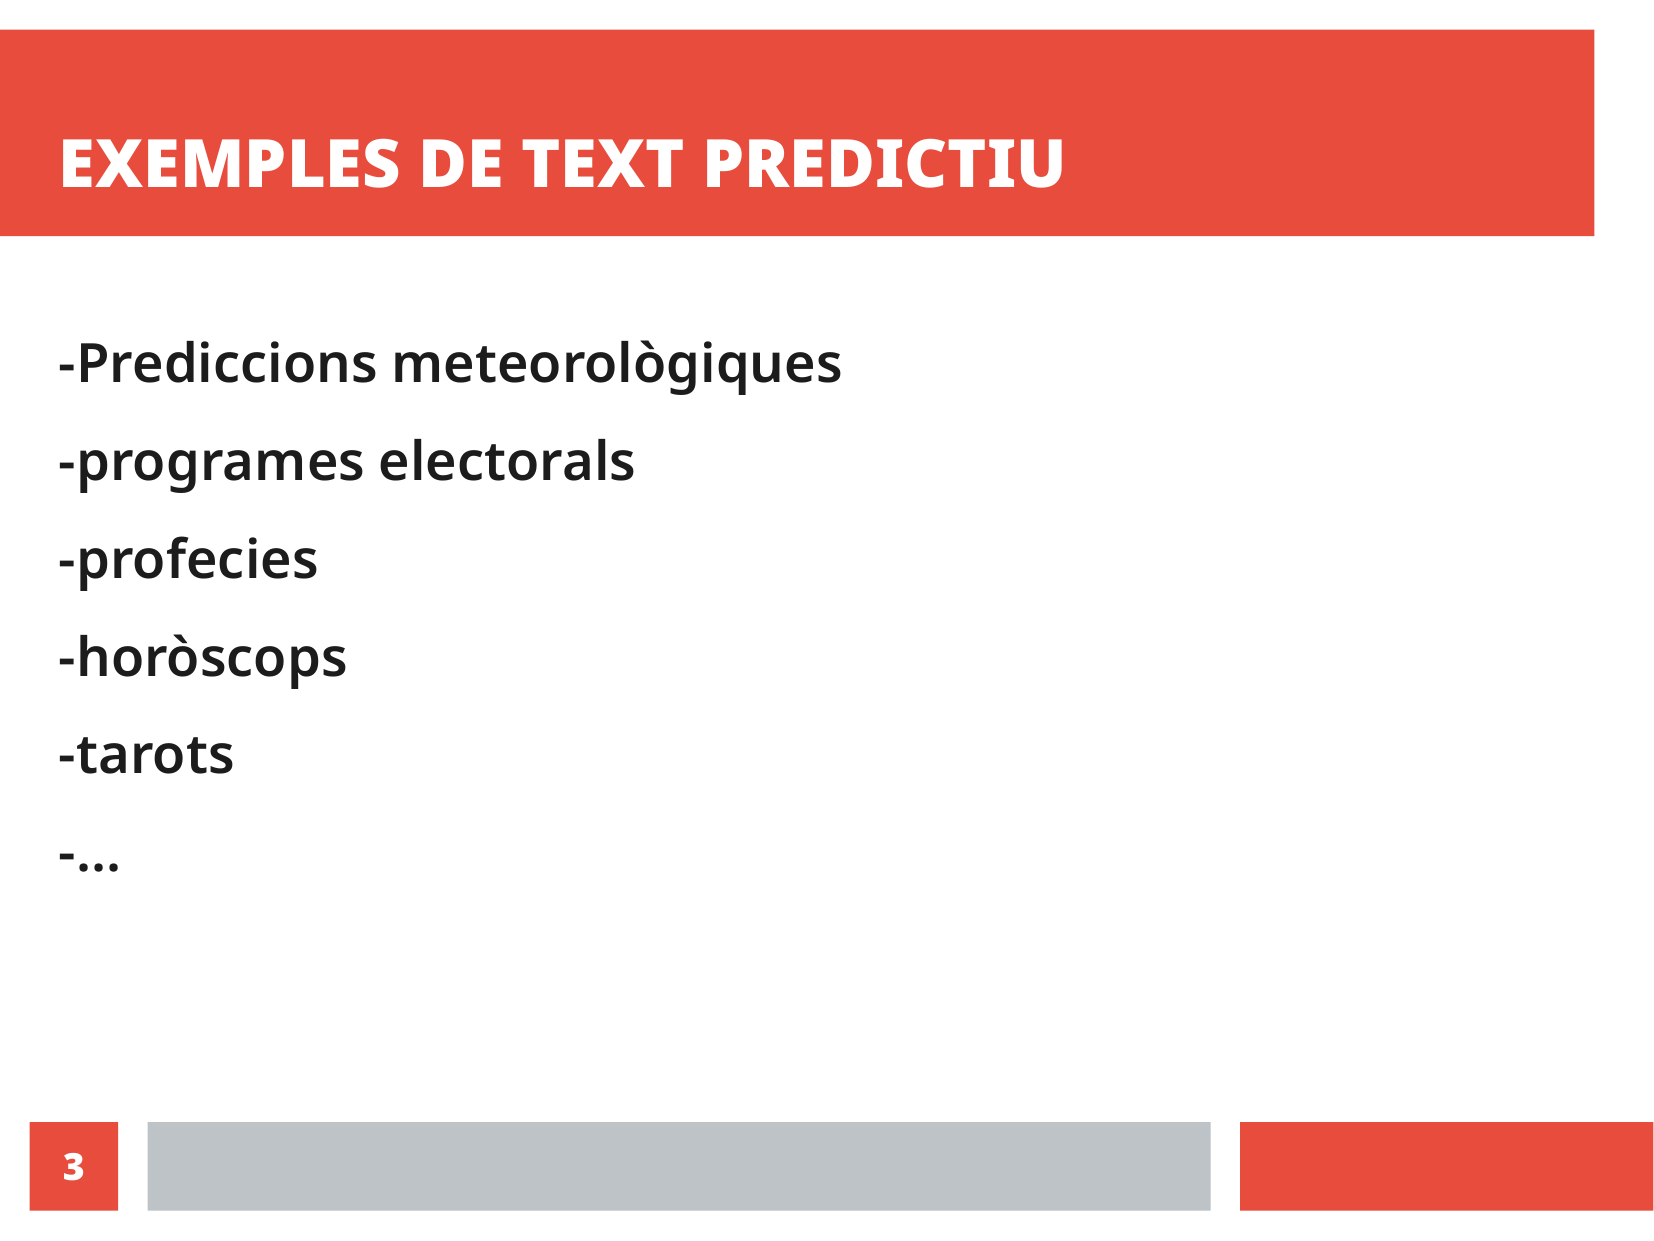

# EXEMPLES DE TEXT PREDICTIU
-Prediccions meteorològiques
-programes electorals
-profecies
-horòscops
-tarots
-...
3